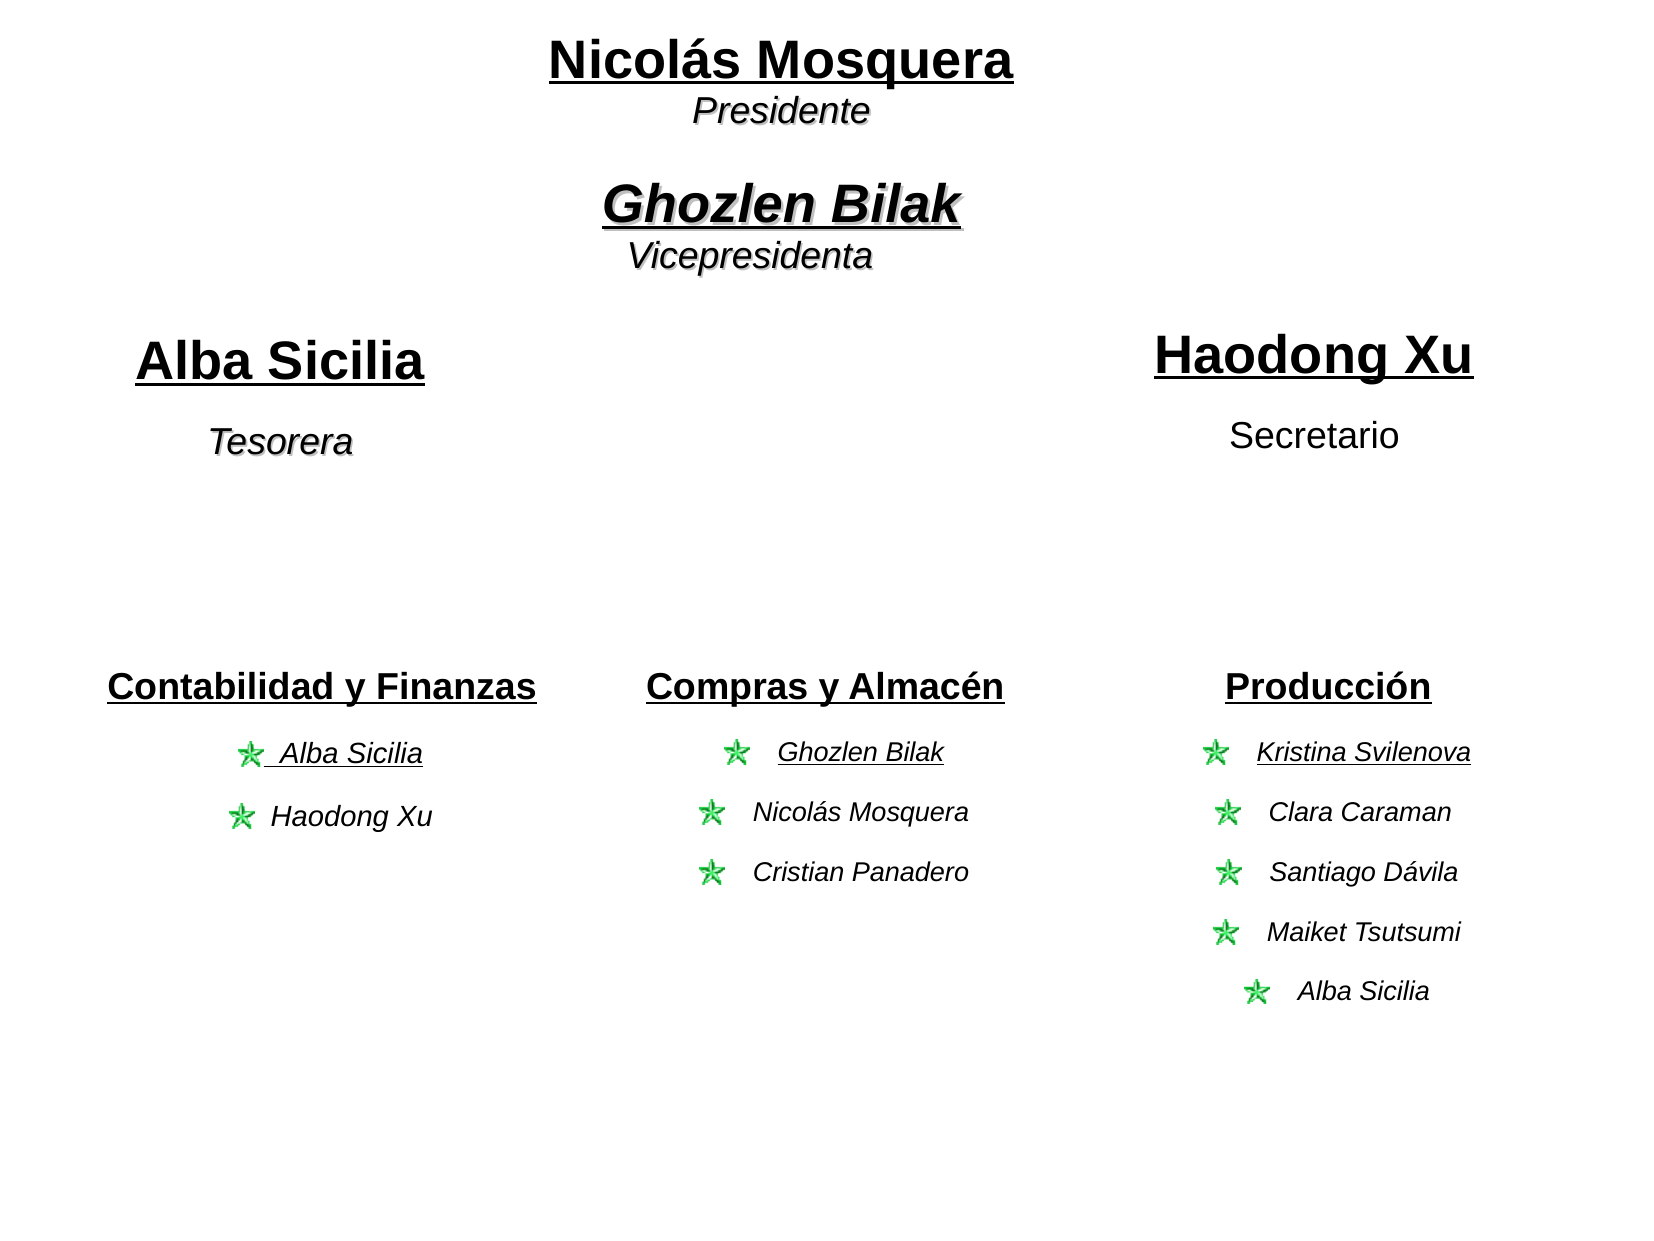

# Nicolás Mosquera Presidente Ghozlen Bilak Vicepresidenta
Haodong Xu
Secretario
Alba Sicilia
Tesorera
Contabilidad y Finanzas
 Alba Sicilia
 Haodong Xu
Compras y Almacén
Ghozlen Bilak
Nicolás Mosquera
Cristian Panadero
Producción
Kristina Svilenova
Clara Caraman
Santiago Dávila
Maiket Tsutsumi
Alba Sicilia